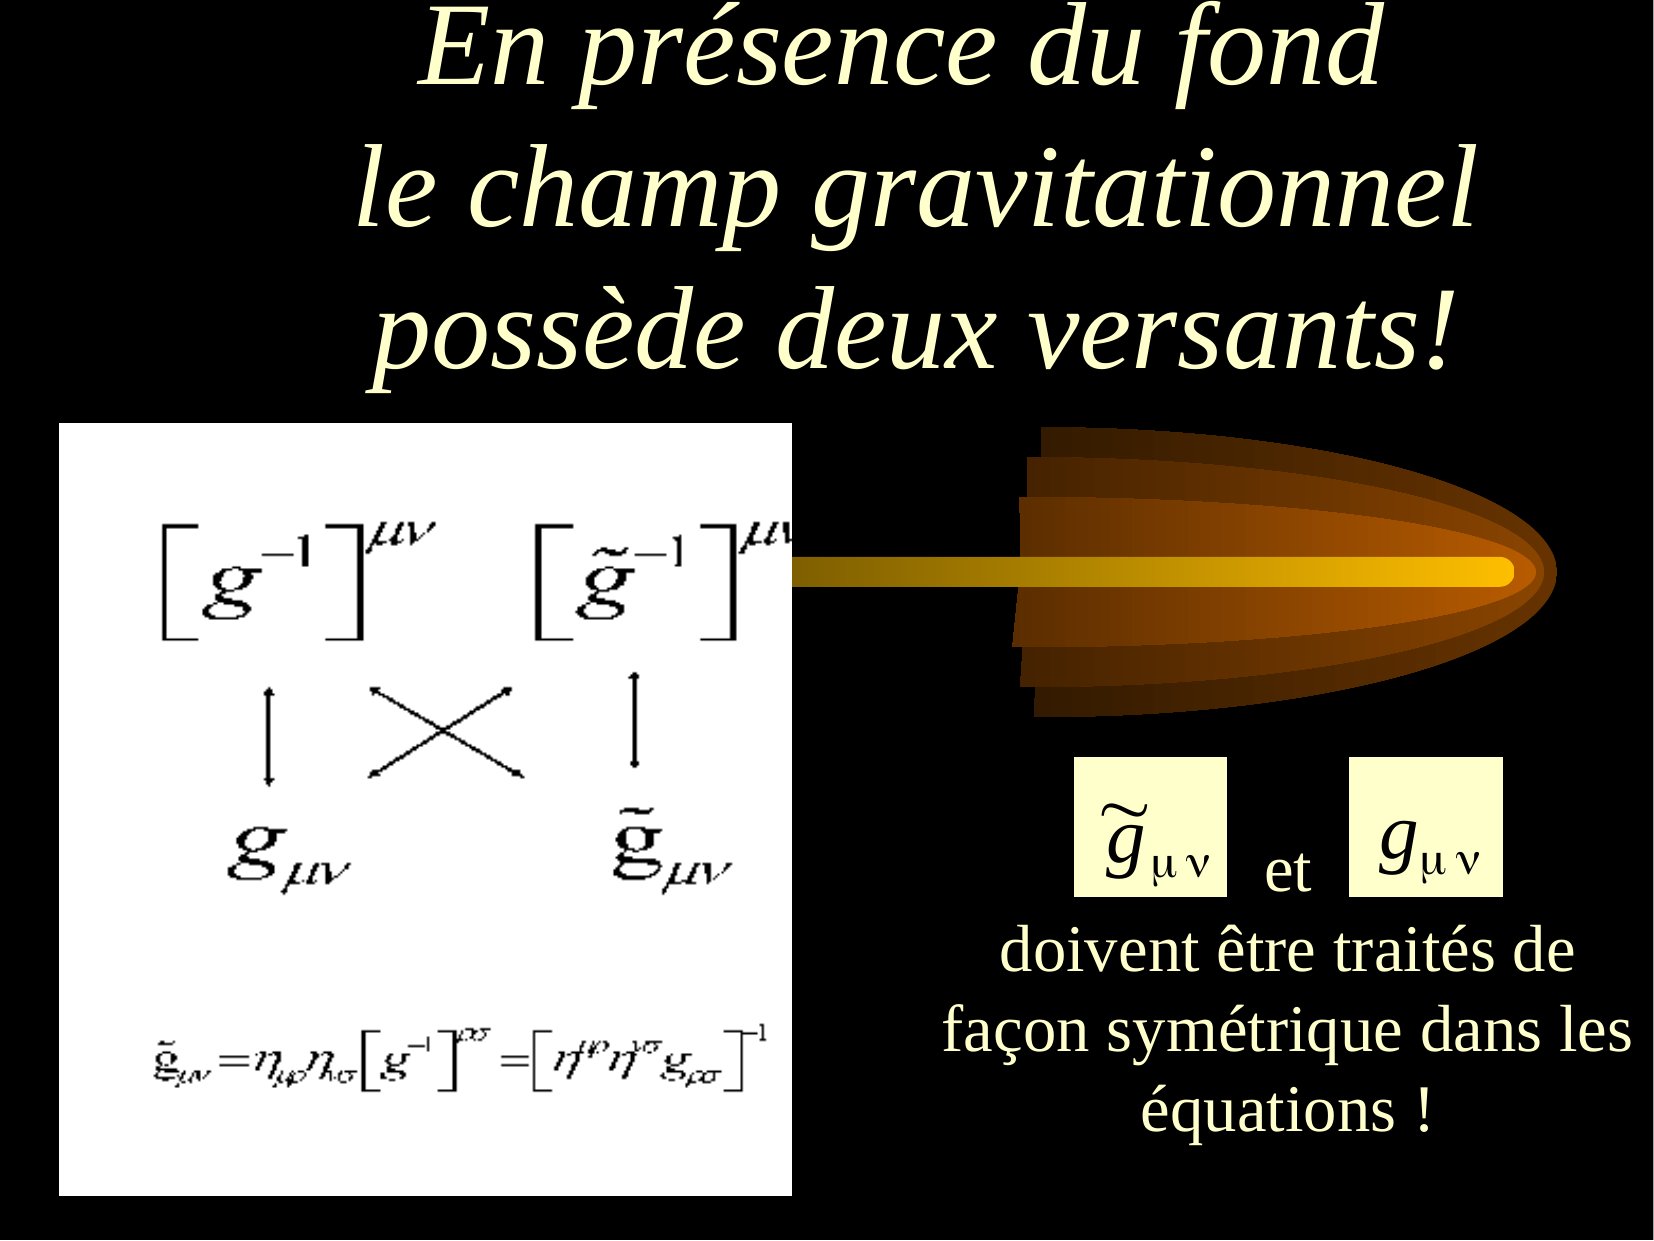

# En présence du fond le champ gravitationnel possède deux versants!
et
doivent être traités de façon symétrique dans les équations !